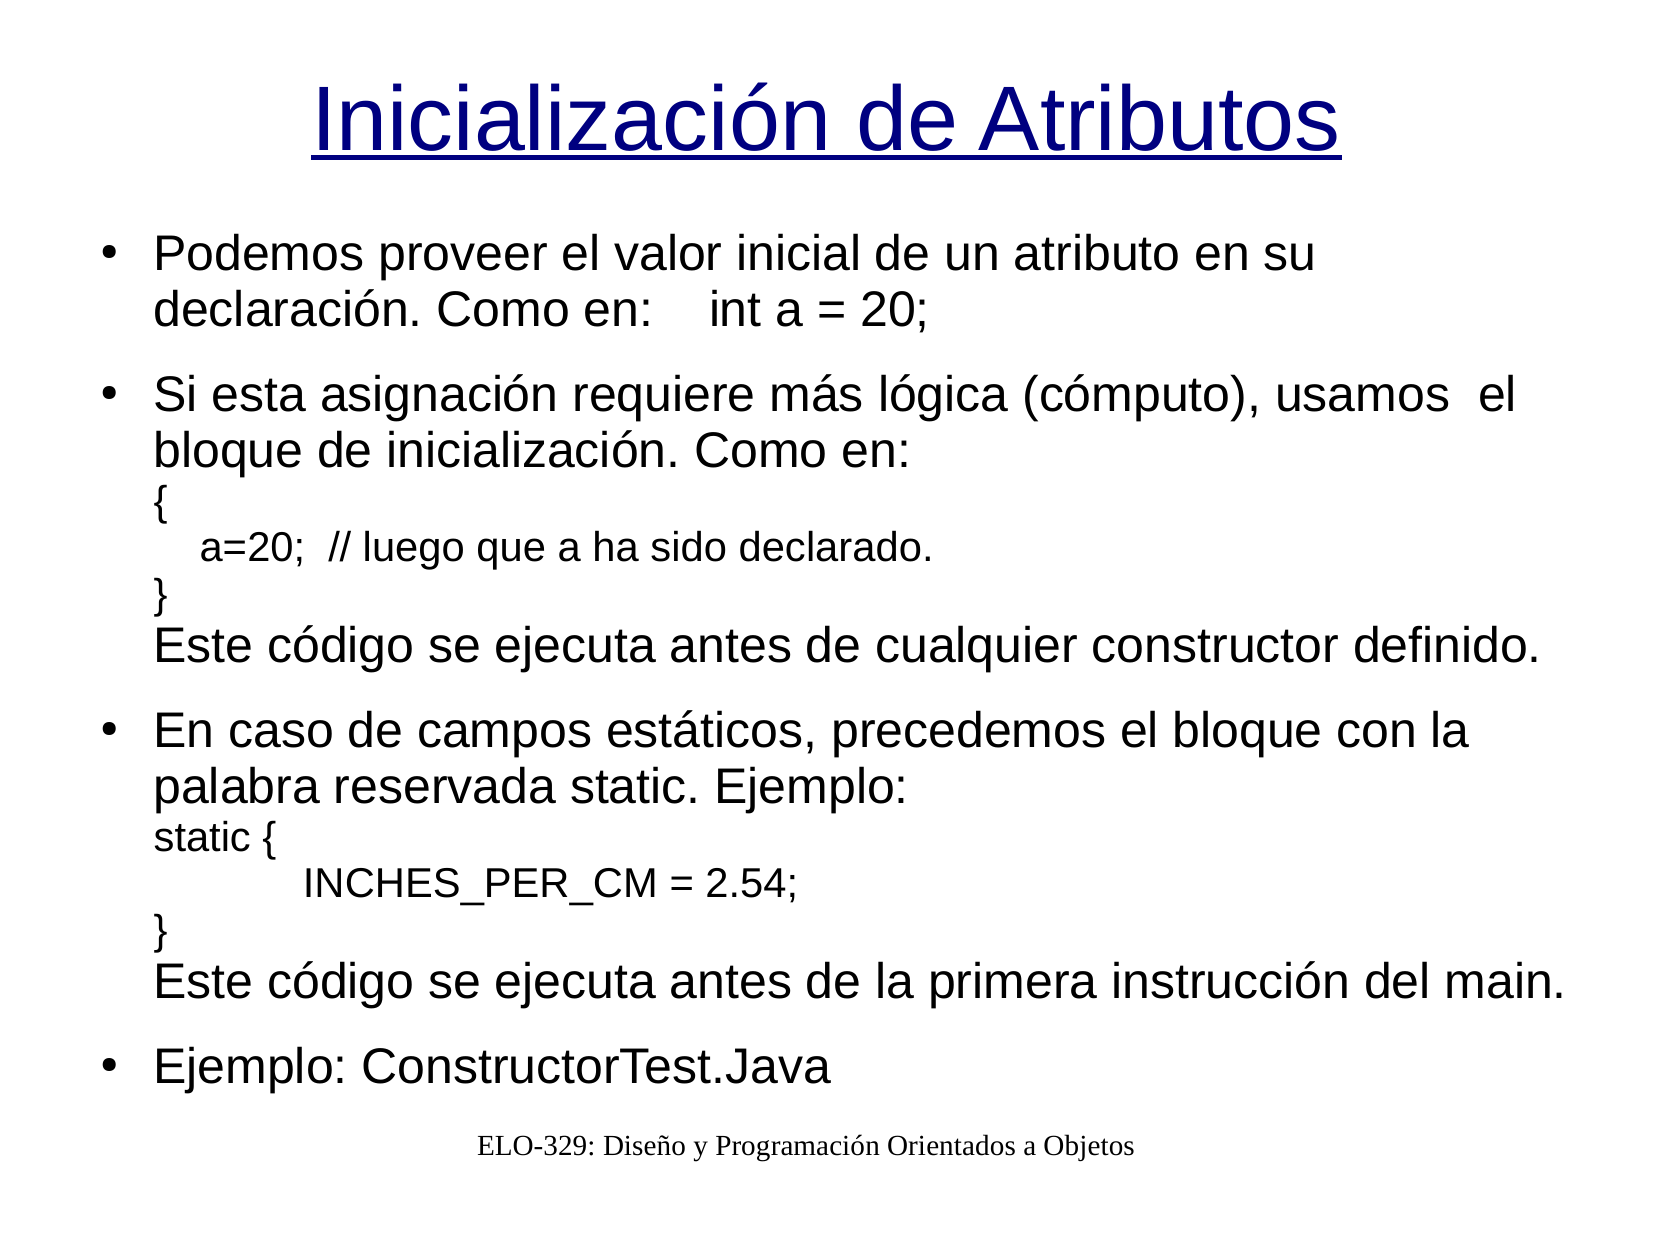

# Inicialización de Atributos
Podemos proveer el valor inicial de un atributo en su declaración. Como en: int a = 20;
Si esta asignación requiere más lógica (cómputo), usamos el bloque de inicialización. Como en:
{
 a=20; // luego que a ha sido declarado.
}
Este código se ejecuta antes de cualquier constructor definido.
En caso de campos estáticos, precedemos el bloque con la palabra reservada static. Ejemplo:
static {
 INCHES_PER_CM = 2.54;
}
Este código se ejecuta antes de la primera instrucción del main.
Ejemplo: ConstructorTest.Java